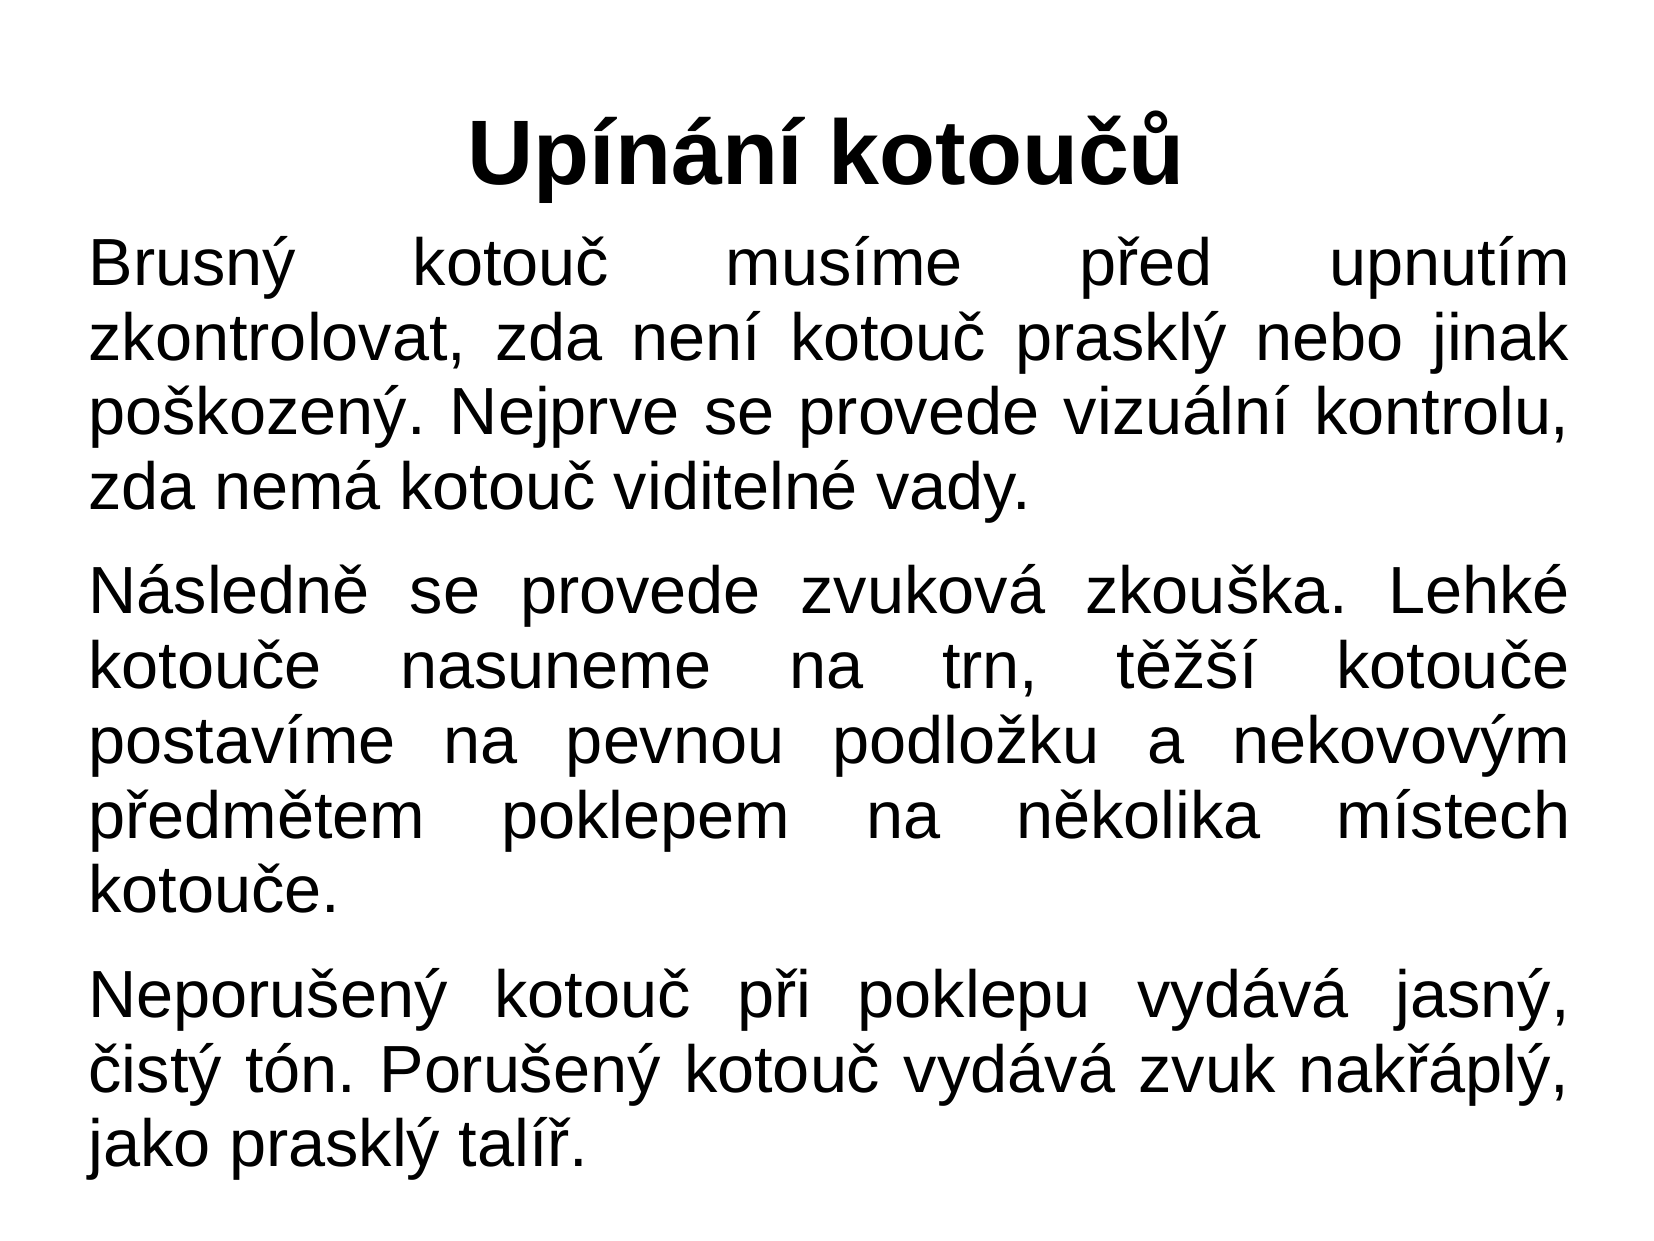

# Upínání kotoučů
Brusný kotouč musíme před upnutím zkontrolovat, zda není kotouč prasklý nebo jinak poškozený. Nejprve se provede vizuální kontrolu, zda nemá kotouč viditelné vady.
Následně se provede zvuková zkouška. Lehké kotouče nasuneme na trn, těžší kotouče postavíme na pevnou podložku a nekovovým předmětem poklepem na několika místech kotouče.
Neporušený kotouč při poklepu vydává jasný, čistý tón. Porušený kotouč vydává zvuk nakřáplý, jako prasklý talíř.